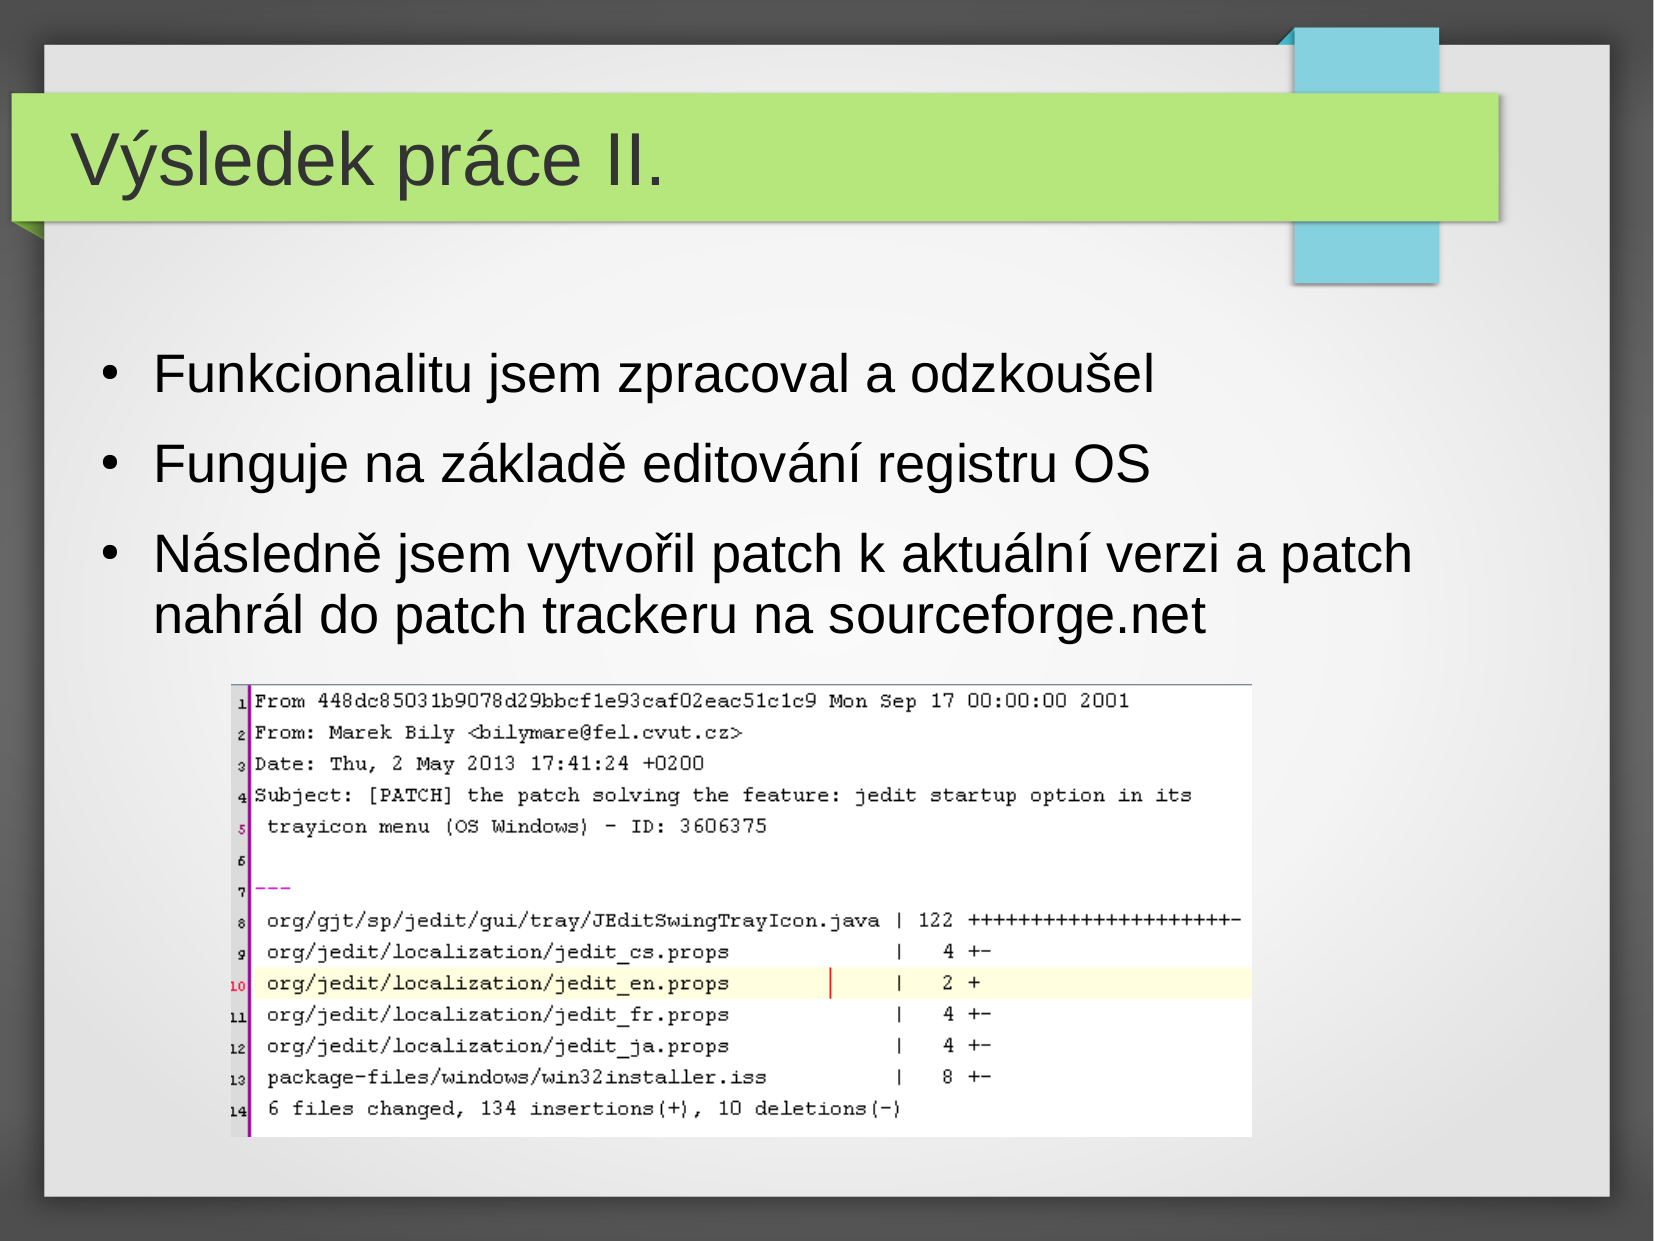

# Výsledek práce II.
Funkcionalitu jsem zpracoval a odzkoušel
Funguje na základě editování registru OS
Následně jsem vytvořil patch k aktuální verzi a patch nahrál do patch trackeru na sourceforge.net